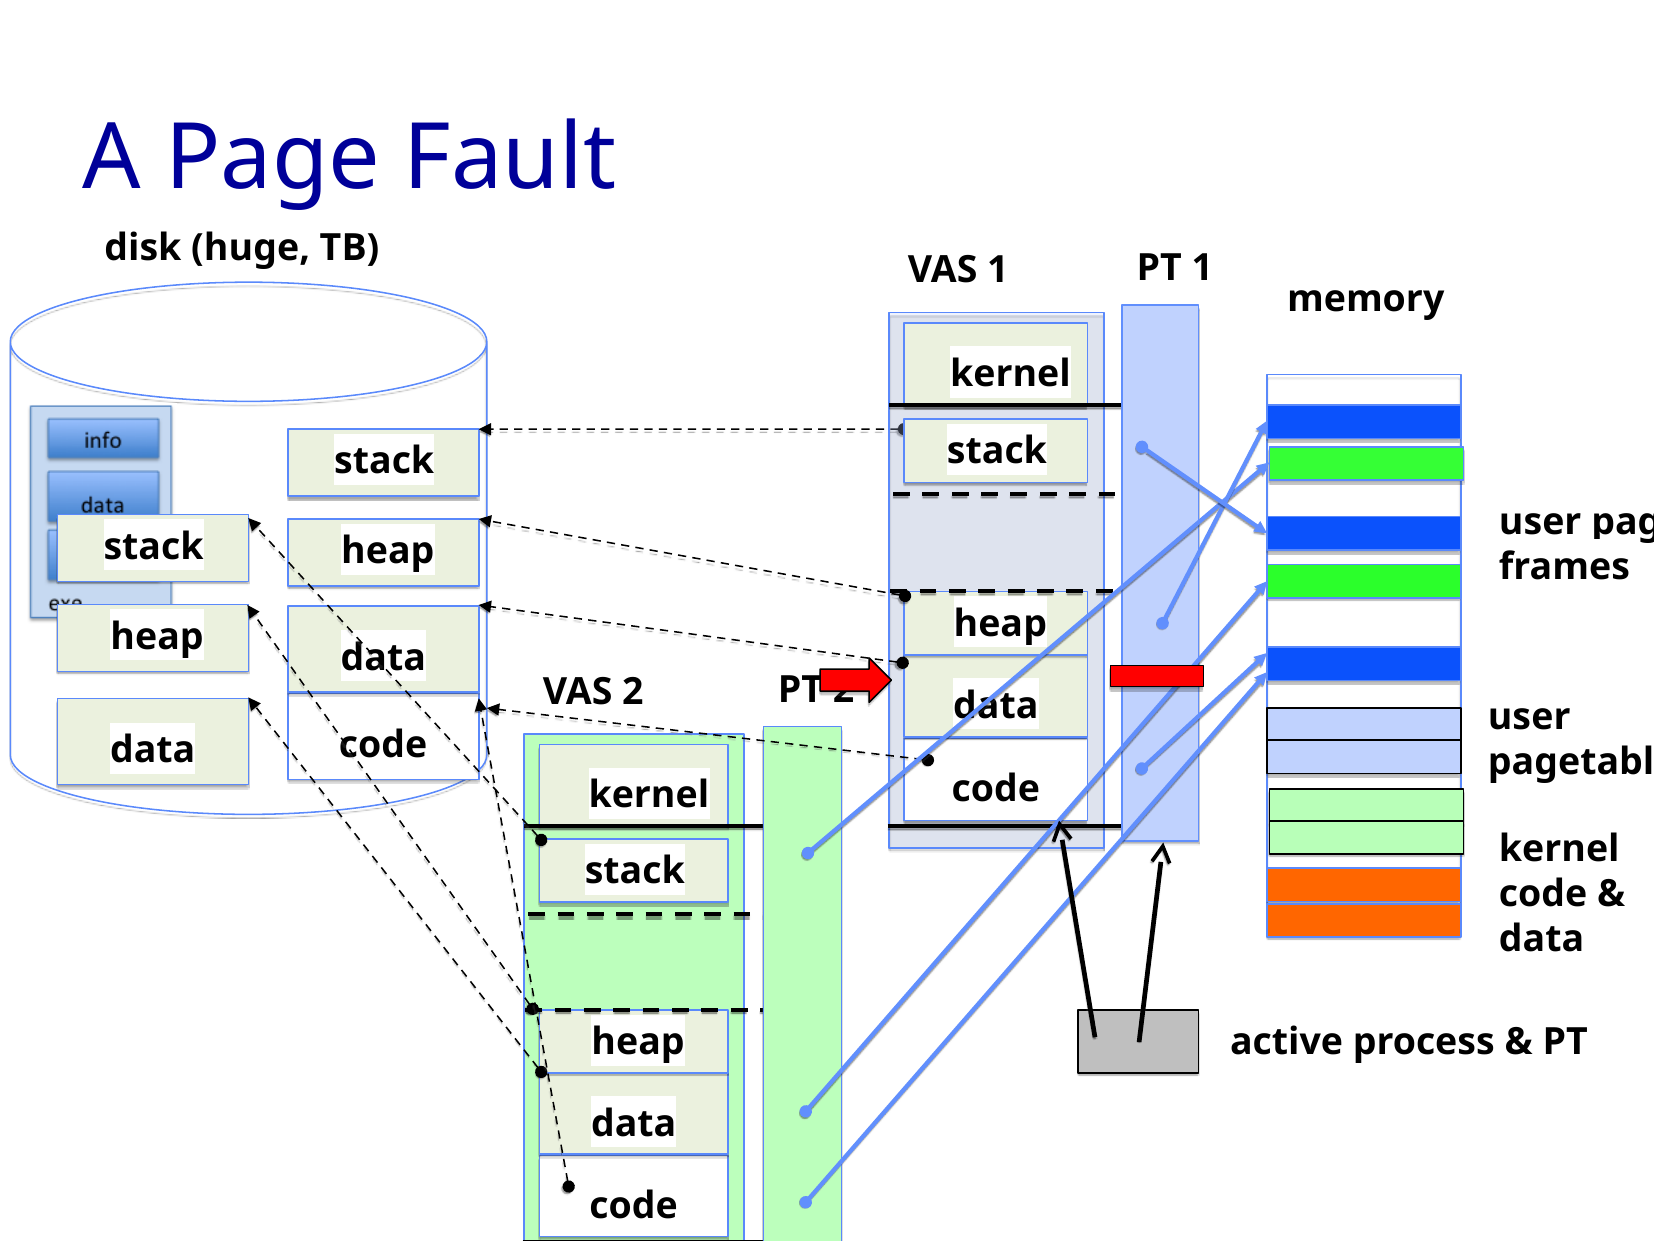

# A Page Fault
disk (huge, TB)
PT 1
VAS 1
kernel
stack
heap
data
code
memory
stack
user page
frames
stack
heap
heap
data
PT 2
VAS 2
kernel
stack
heap
data
code
user pagetable
data
code
kernel code & data
active process & PT